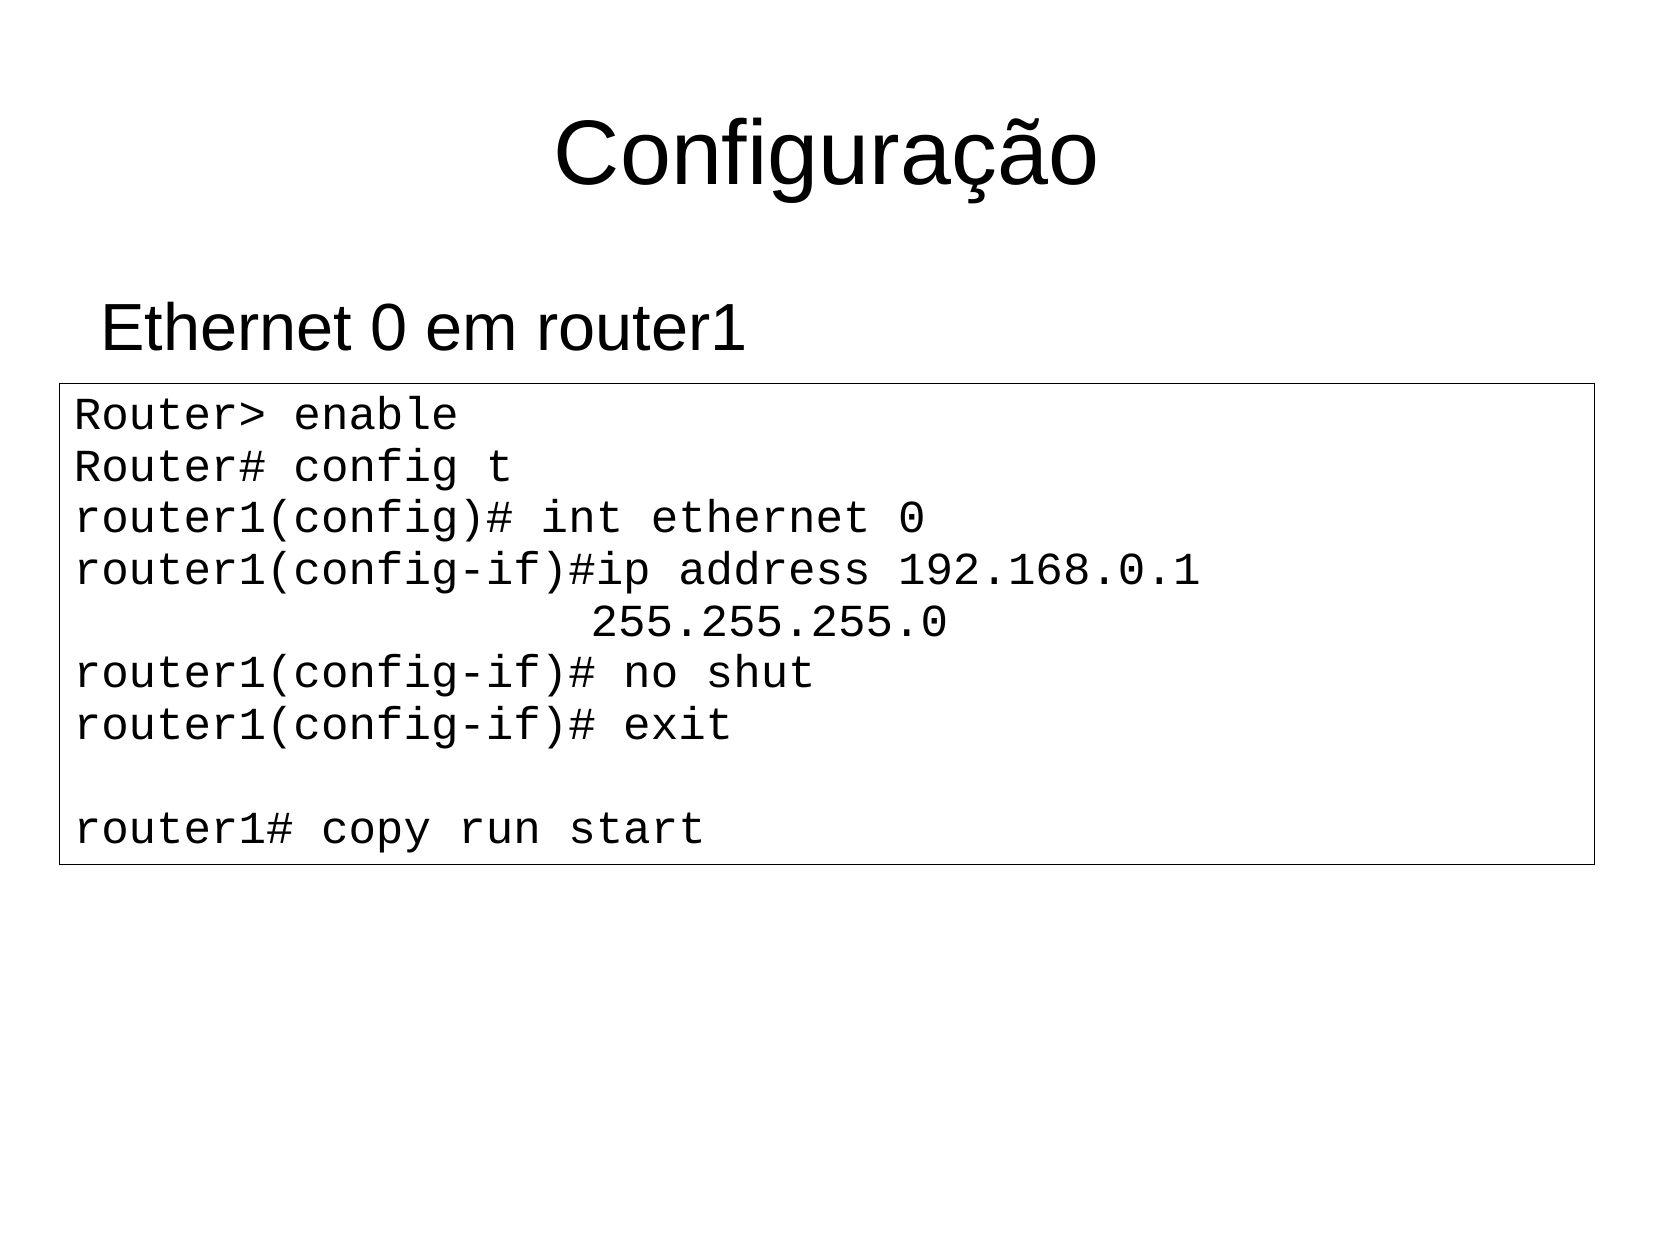

# Configuração
Ethernet 0 em router1
Router> enable
Router# config t
router1(config)# int ethernet 0
router1(config-if)#ip address 192.168.0.1
							255.255.255.0
router1(config-if)# no shut
router1(config-if)# exit
router1# copy run start